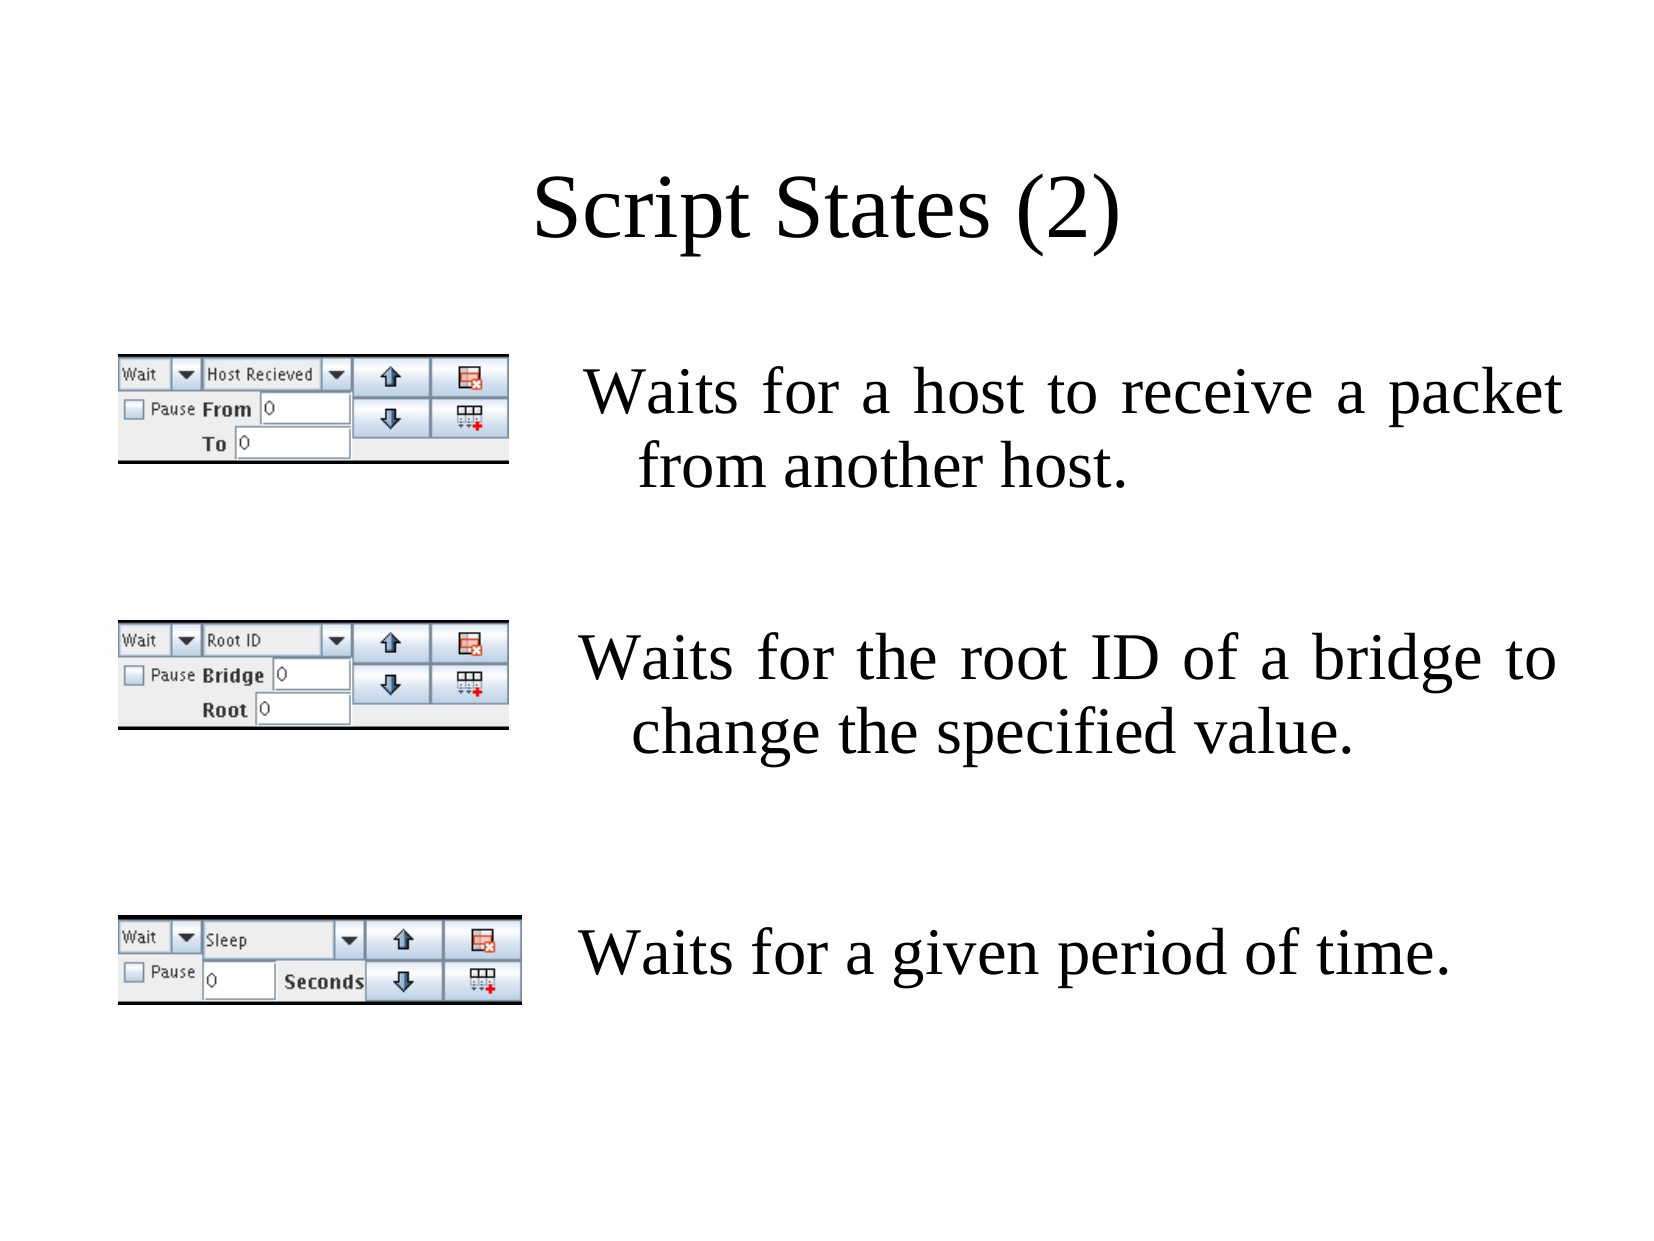

# Script States (2)
Waits for a host to receive a packet from another host.
Waits for the root ID of a bridge to change the specified value.
Waits for a given period of time.